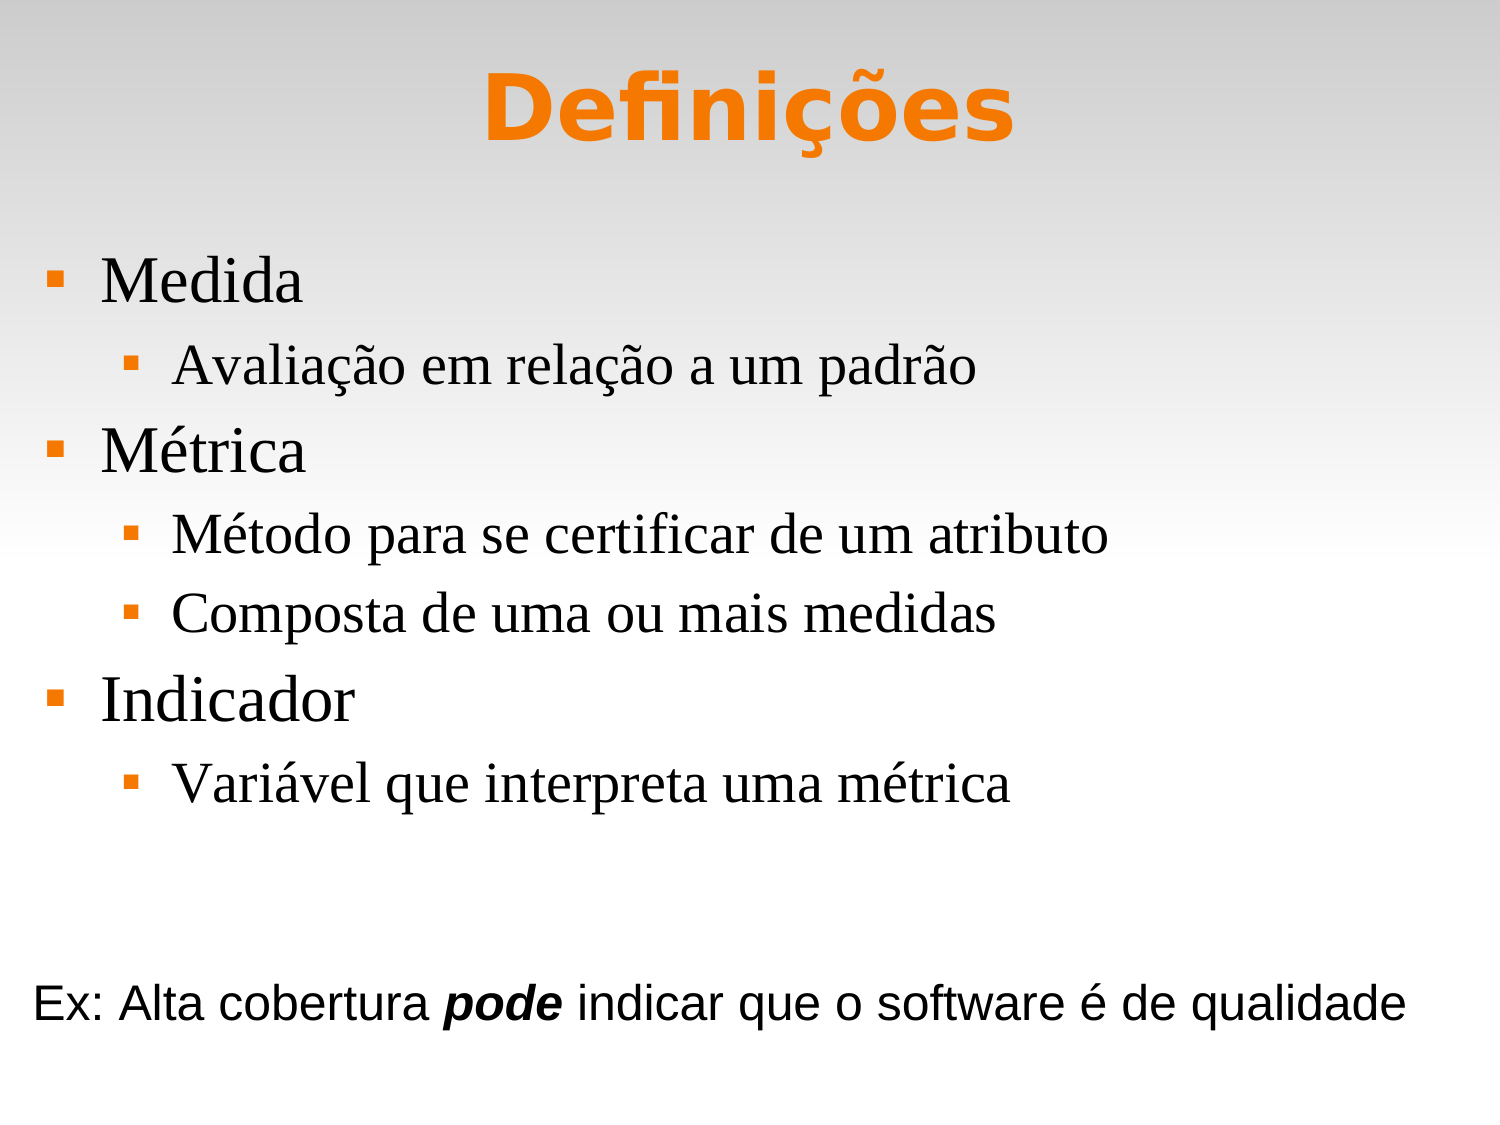

# Definições
Medida
Avaliação em relação a um padrão
Métrica
Método para se certificar de um atributo
Composta de uma ou mais medidas
Indicador
Variável que interpreta uma métrica
Ex: Alta cobertura pode indicar que o software é de qualidade